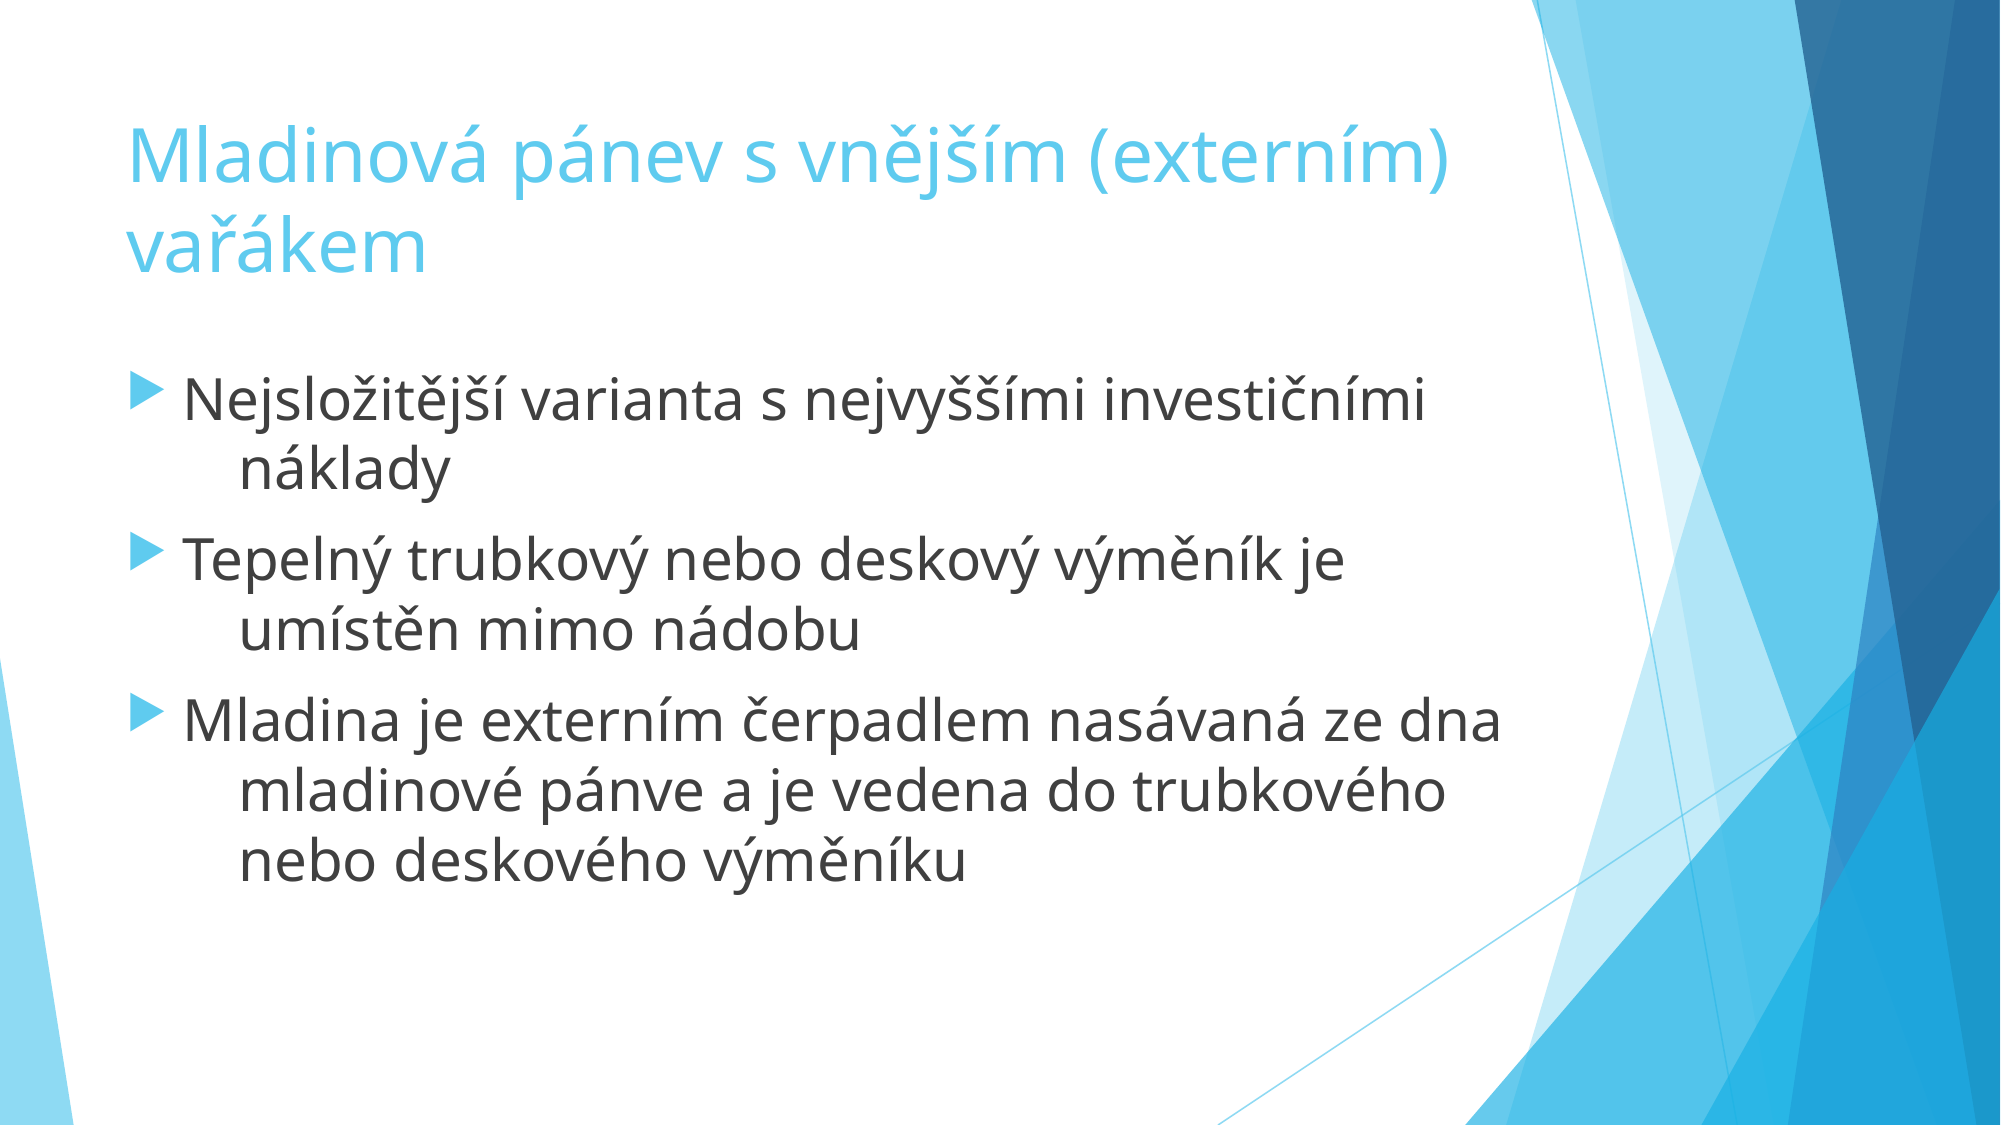

# Mladinová pánev s vnějším (externím) vařákem
Nejsložitější varianta s nejvyššími investičními náklady
Tepelný trubkový nebo deskový výměník je umístěn mimo nádobu
Mladina je externím čerpadlem nasávaná ze dna mladinové pánve a je vedena do trubkového nebo deskového výměníku